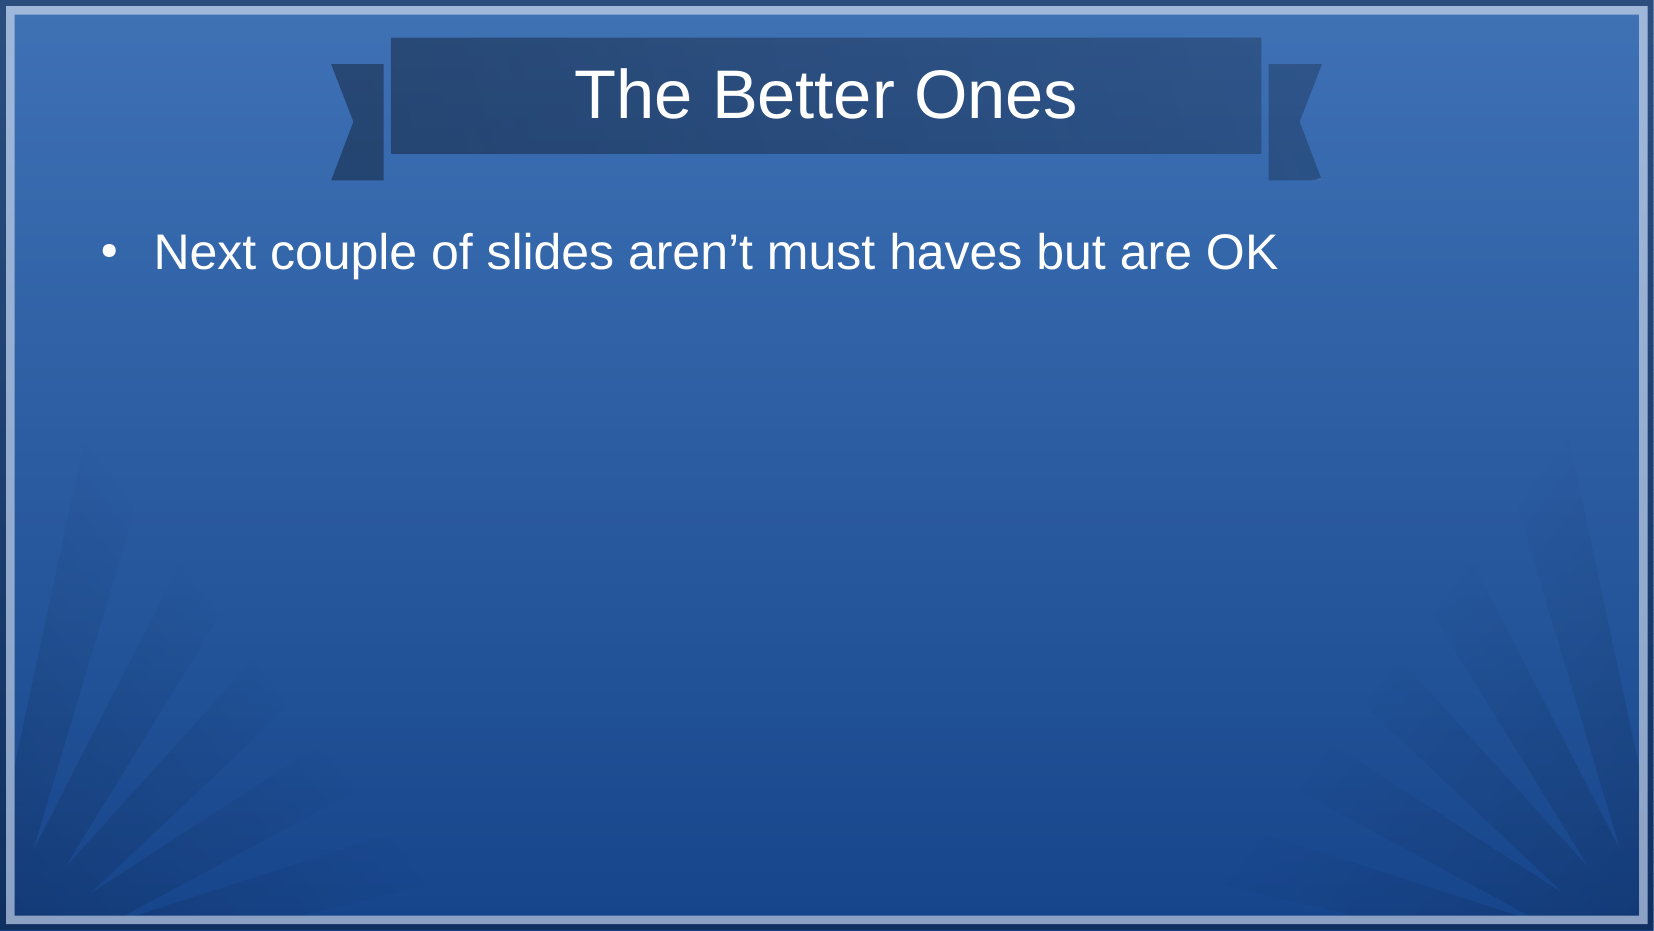

# The Better Ones
Next couple of slides aren’t must haves but are OK